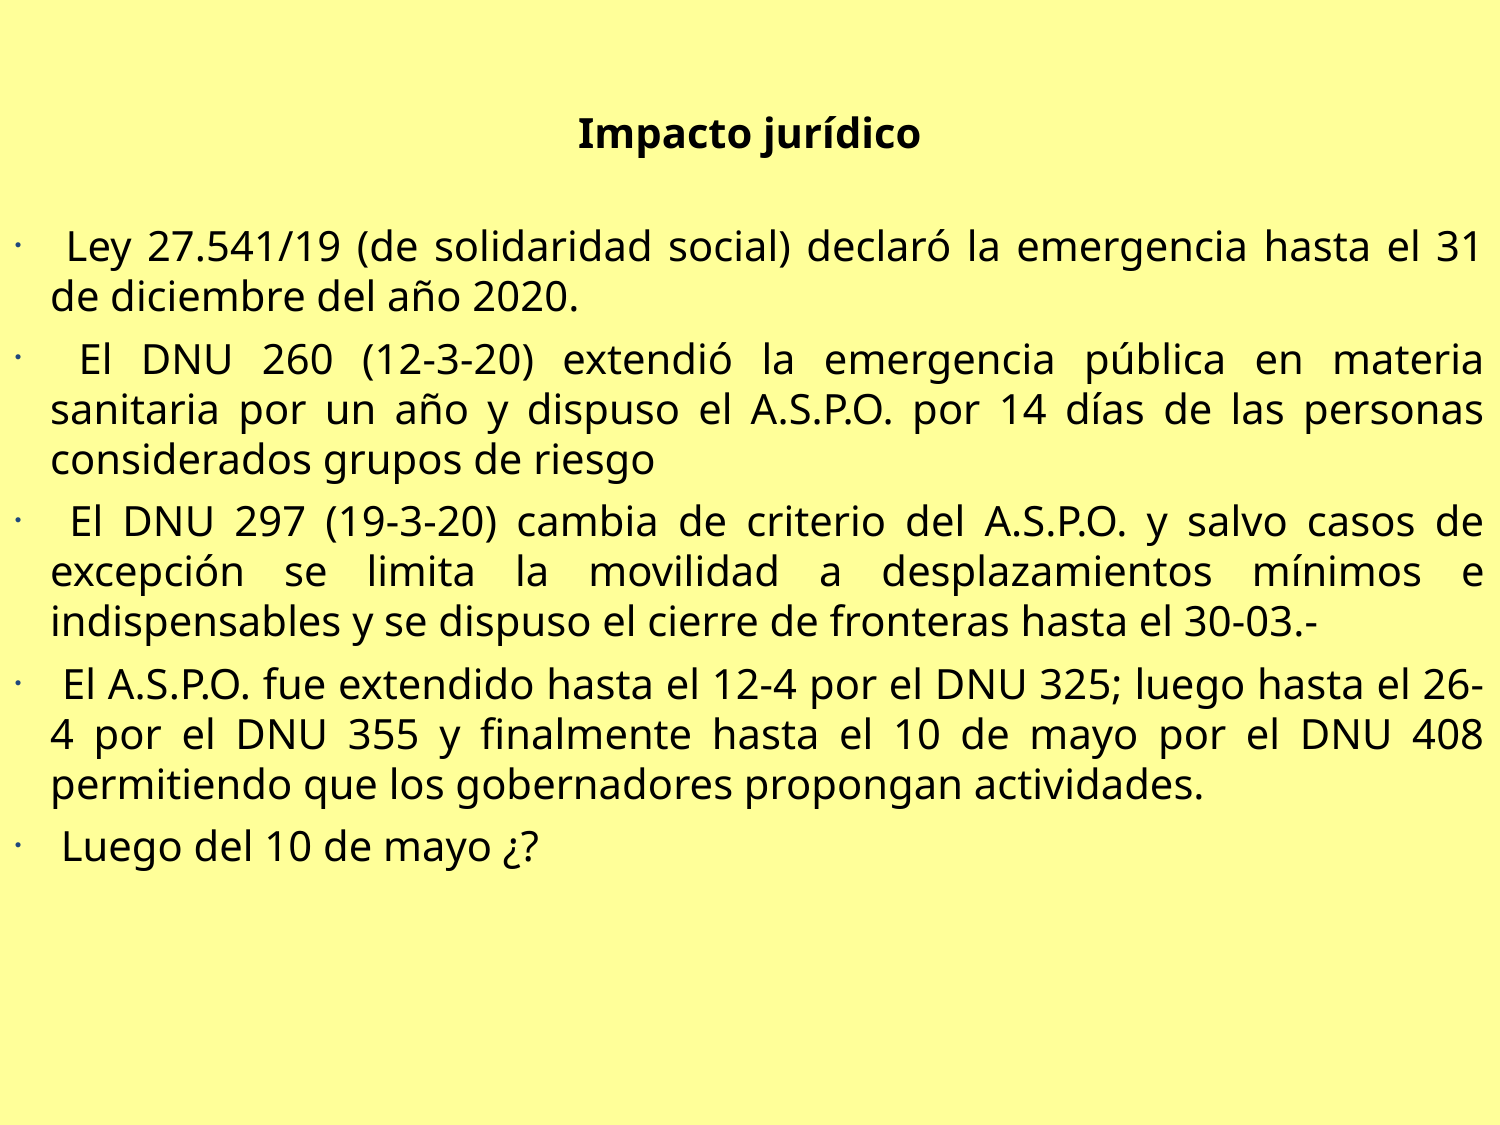

Impacto jurídico
 Ley 27.541/19 (de solidaridad social) declaró la emergencia hasta el 31 de diciembre del año 2020.
 El DNU 260 (12-3-20) extendió la emergencia pública en materia sanitaria por un año y dispuso el A.S.P.O. por 14 días de las personas considerados grupos de riesgo
 El DNU 297 (19-3-20) cambia de criterio del A.S.P.O. y salvo casos de excepción se limita la movilidad a desplazamientos mínimos e indispensables y se dispuso el cierre de fronteras hasta el 30-03.-
 El A.S.P.O. fue extendido hasta el 12-4 por el DNU 325; luego hasta el 26-4 por el DNU 355 y finalmente hasta el 10 de mayo por el DNU 408 permitiendo que los gobernadores propongan actividades.
 Luego del 10 de mayo ¿?